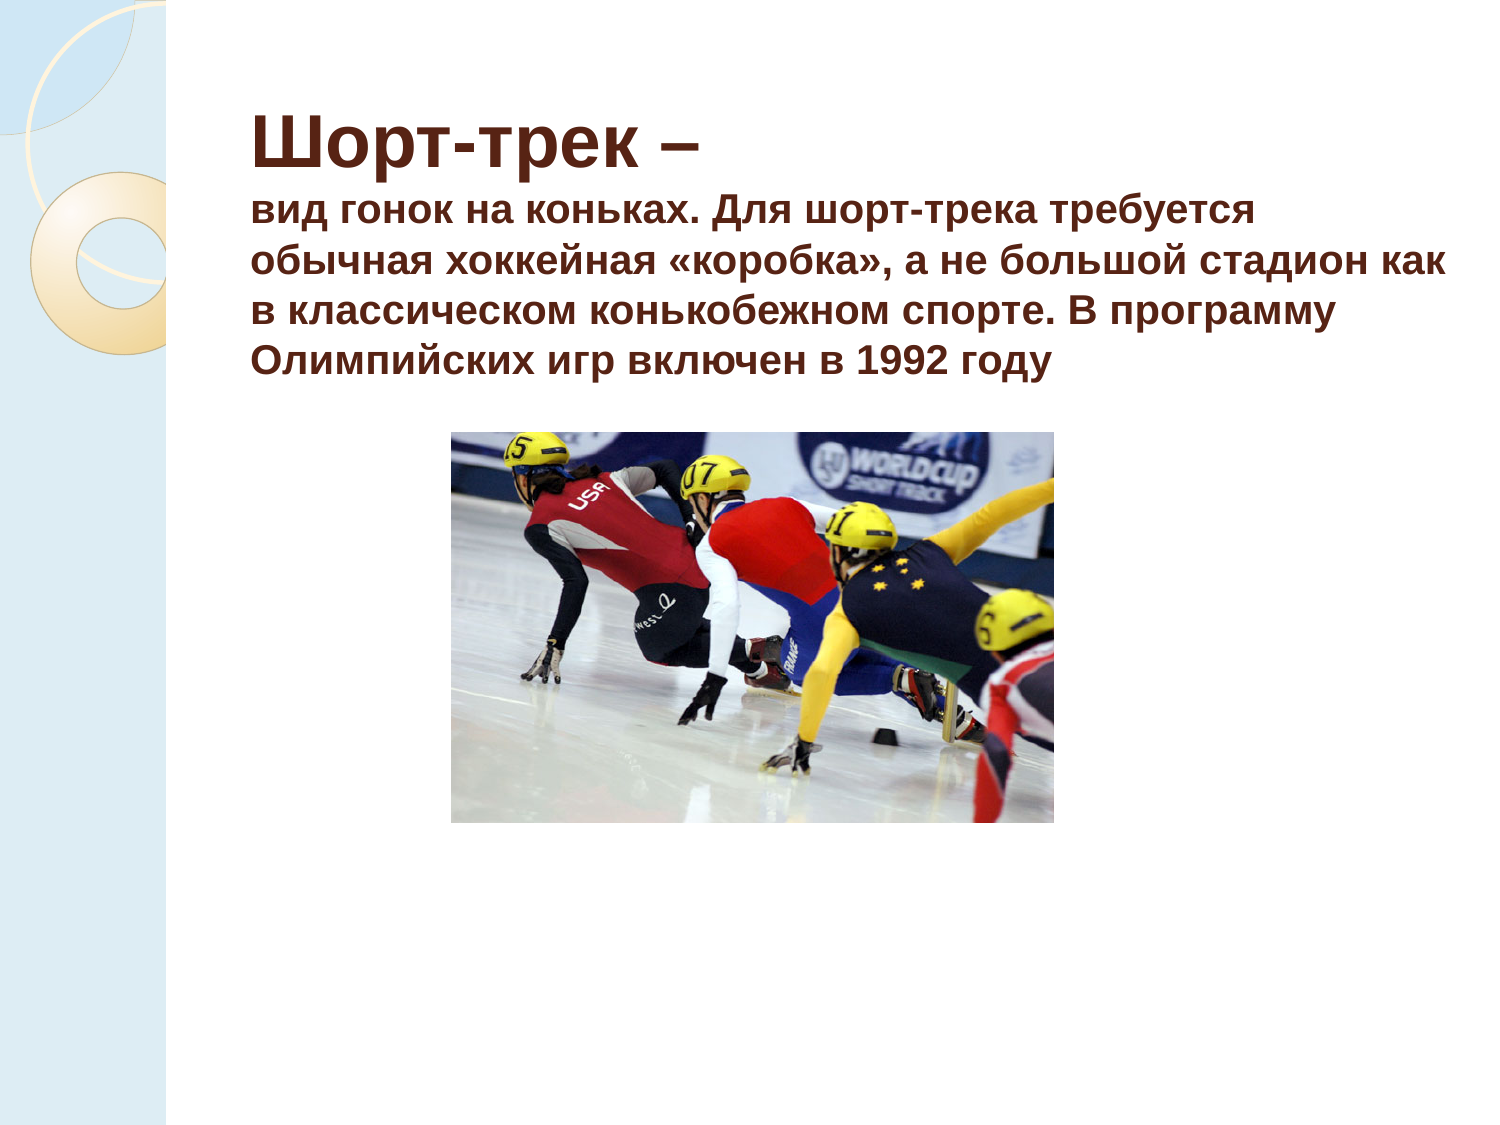

# Шорт-трек – вид гонок на коньках. Для шорт-трека требуется обычная хоккейная «коробка», а не большой стадион как в классическом конькобежном спорте. В программу Олимпийских игр включен в 1992 году